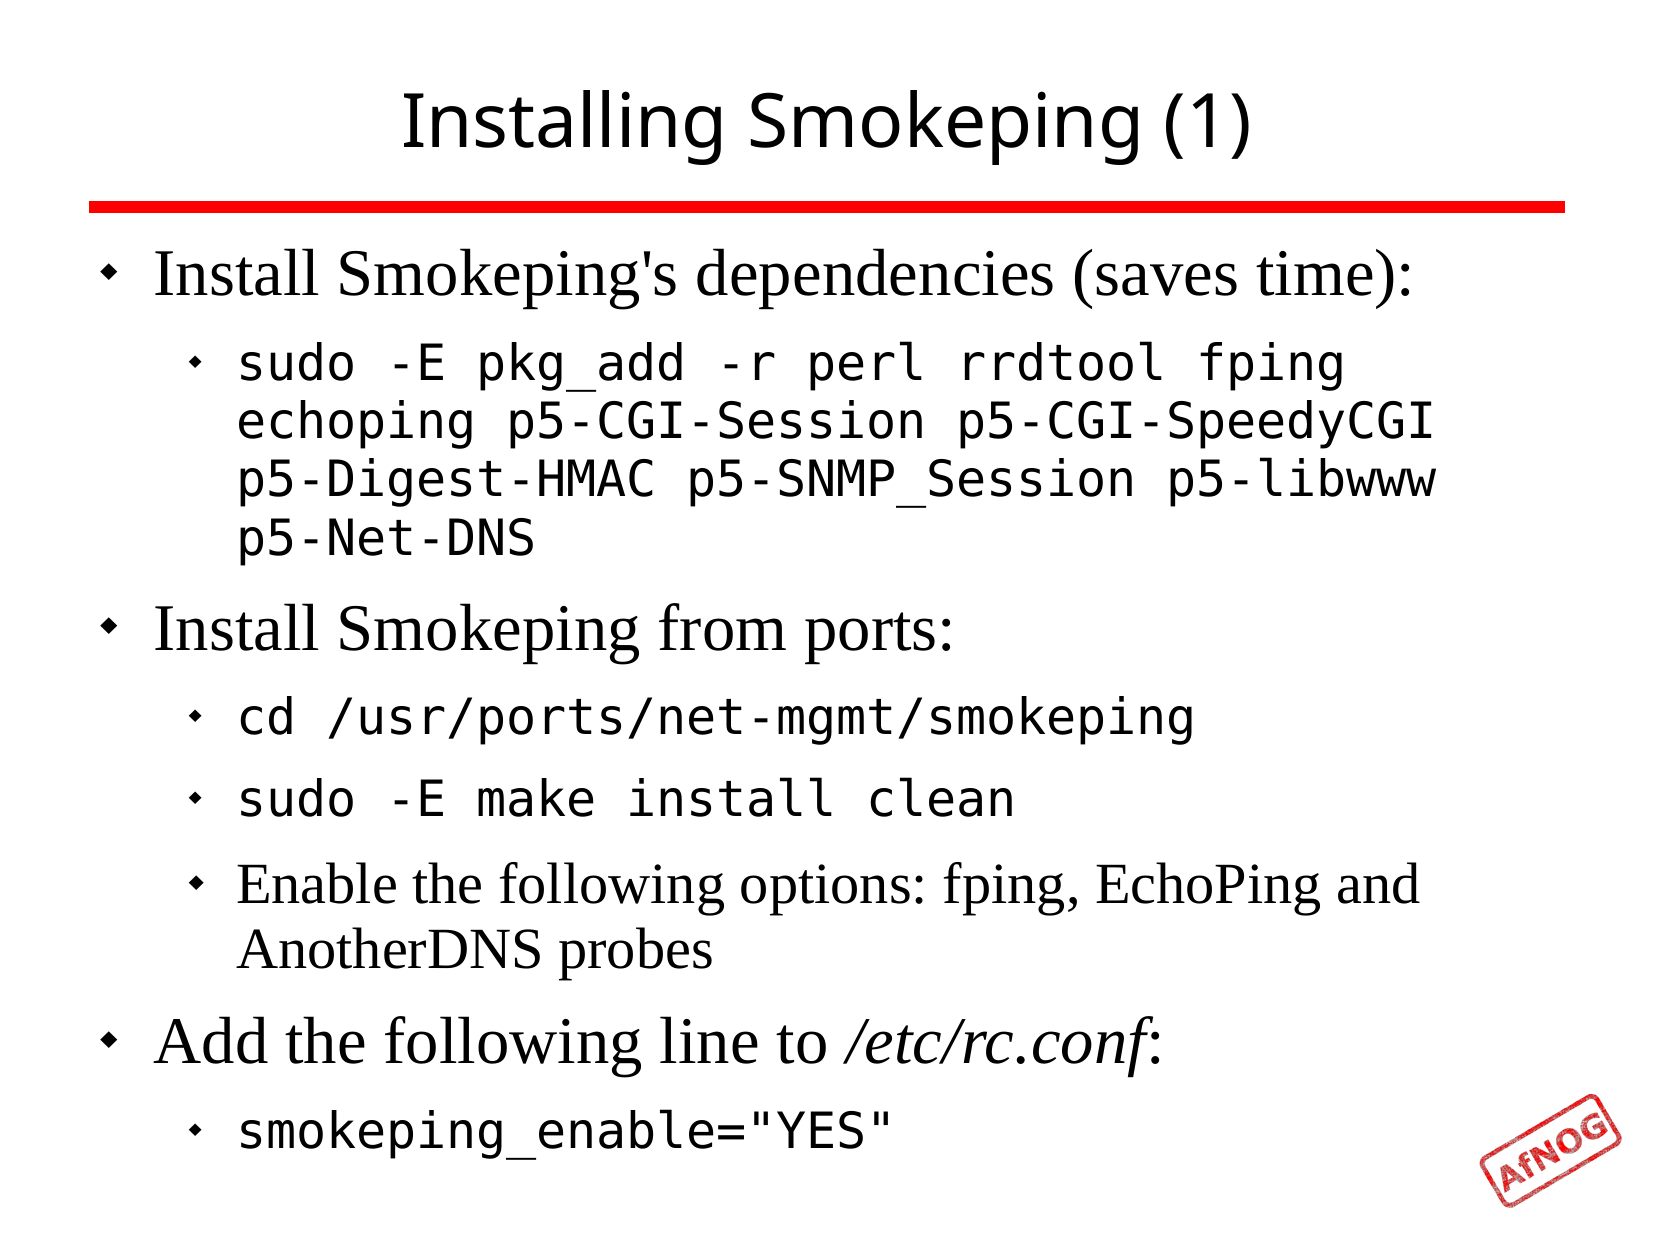

# Installing Smokeping (1)
Install Smokeping's dependencies (saves time):
sudo -E pkg_add -r perl rrdtool fping
echoping p5-CGI-Session p5-CGI-SpeedyCGI
p5-Digest-HMAC p5-SNMP_Session p5-libwww
p5-Net-DNS
Install Smokeping from ports:
cd /usr/ports/net-mgmt/smokeping
sudo -E make install clean
Enable the following options: fping, EchoPing and AnotherDNS probes
Add the following line to /etc/rc.conf:
smokeping_enable="YES"